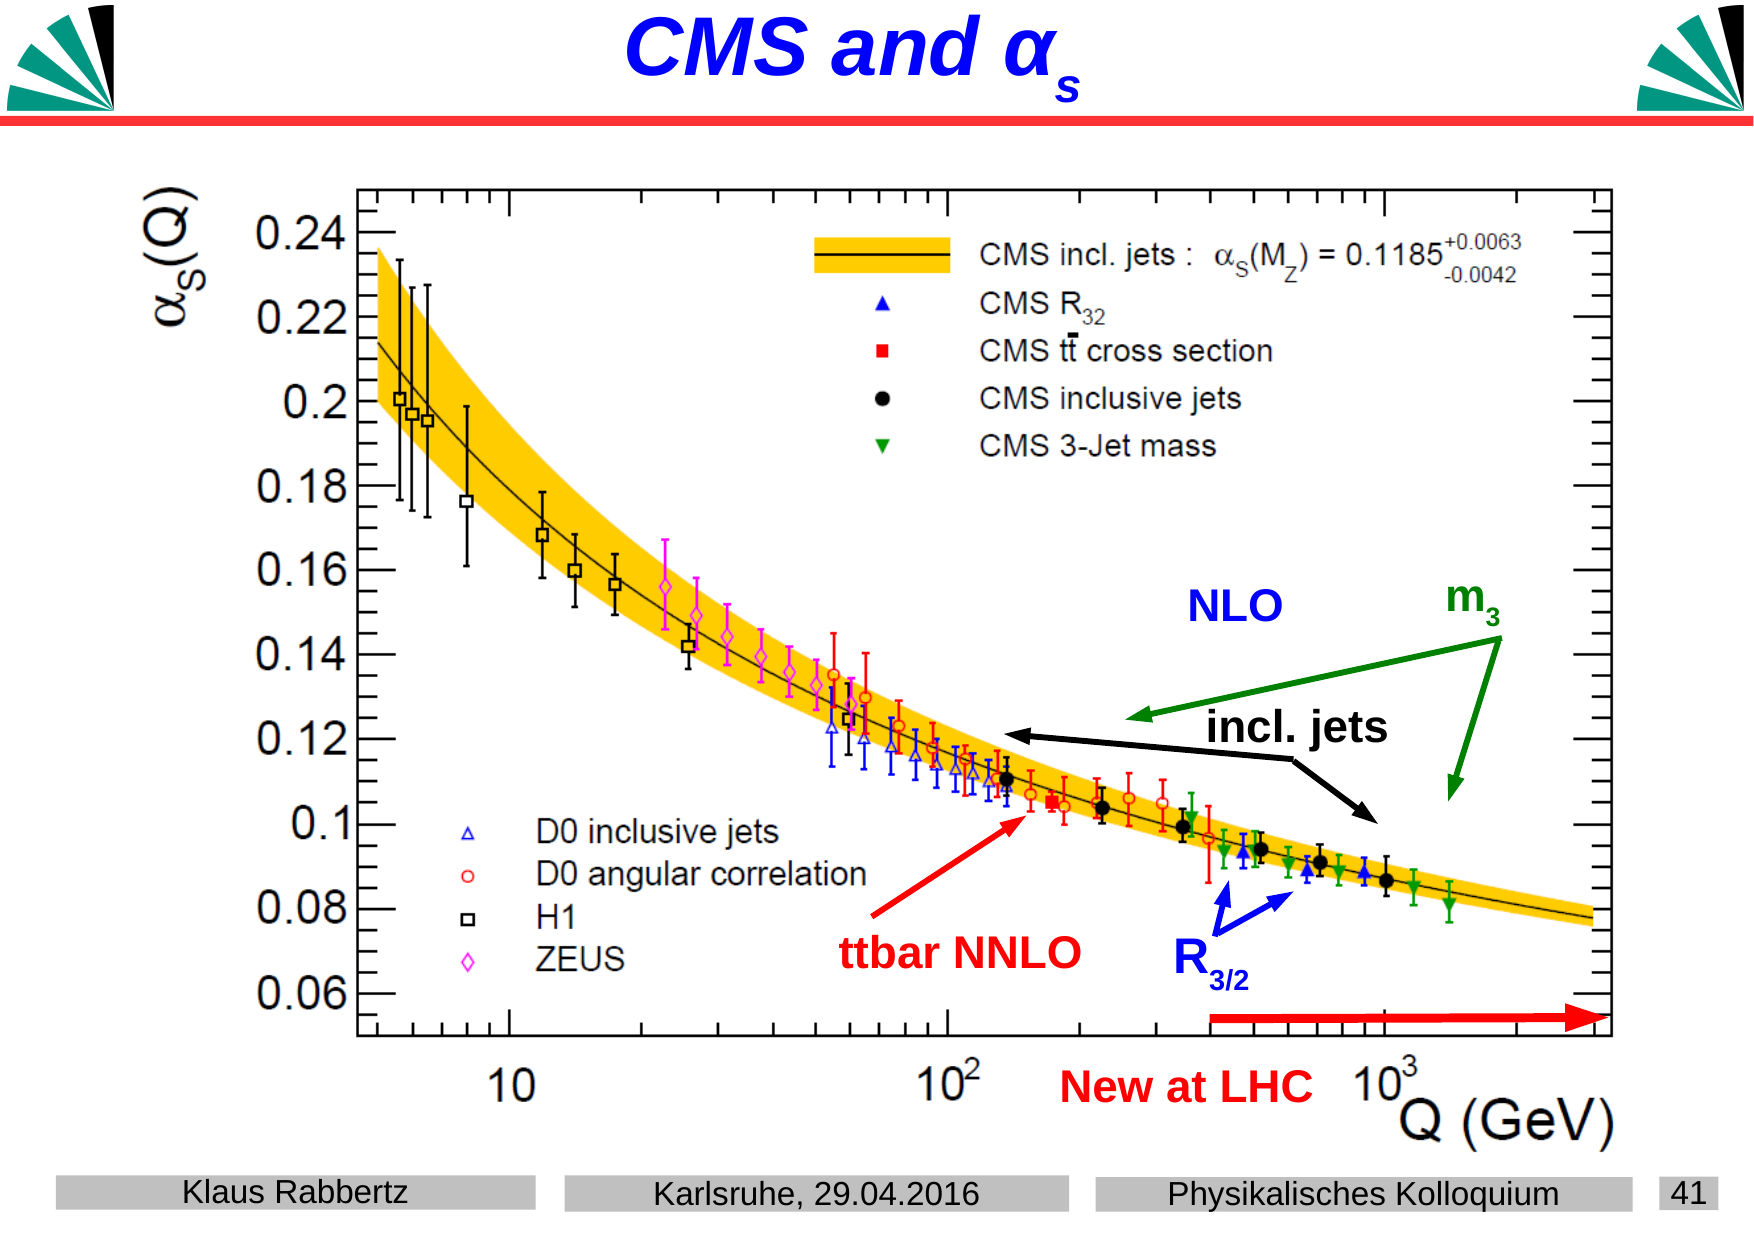

# CMS and αs
m3
NLO
incl. jets
ttbar NNLO
R3/2
New at LHC